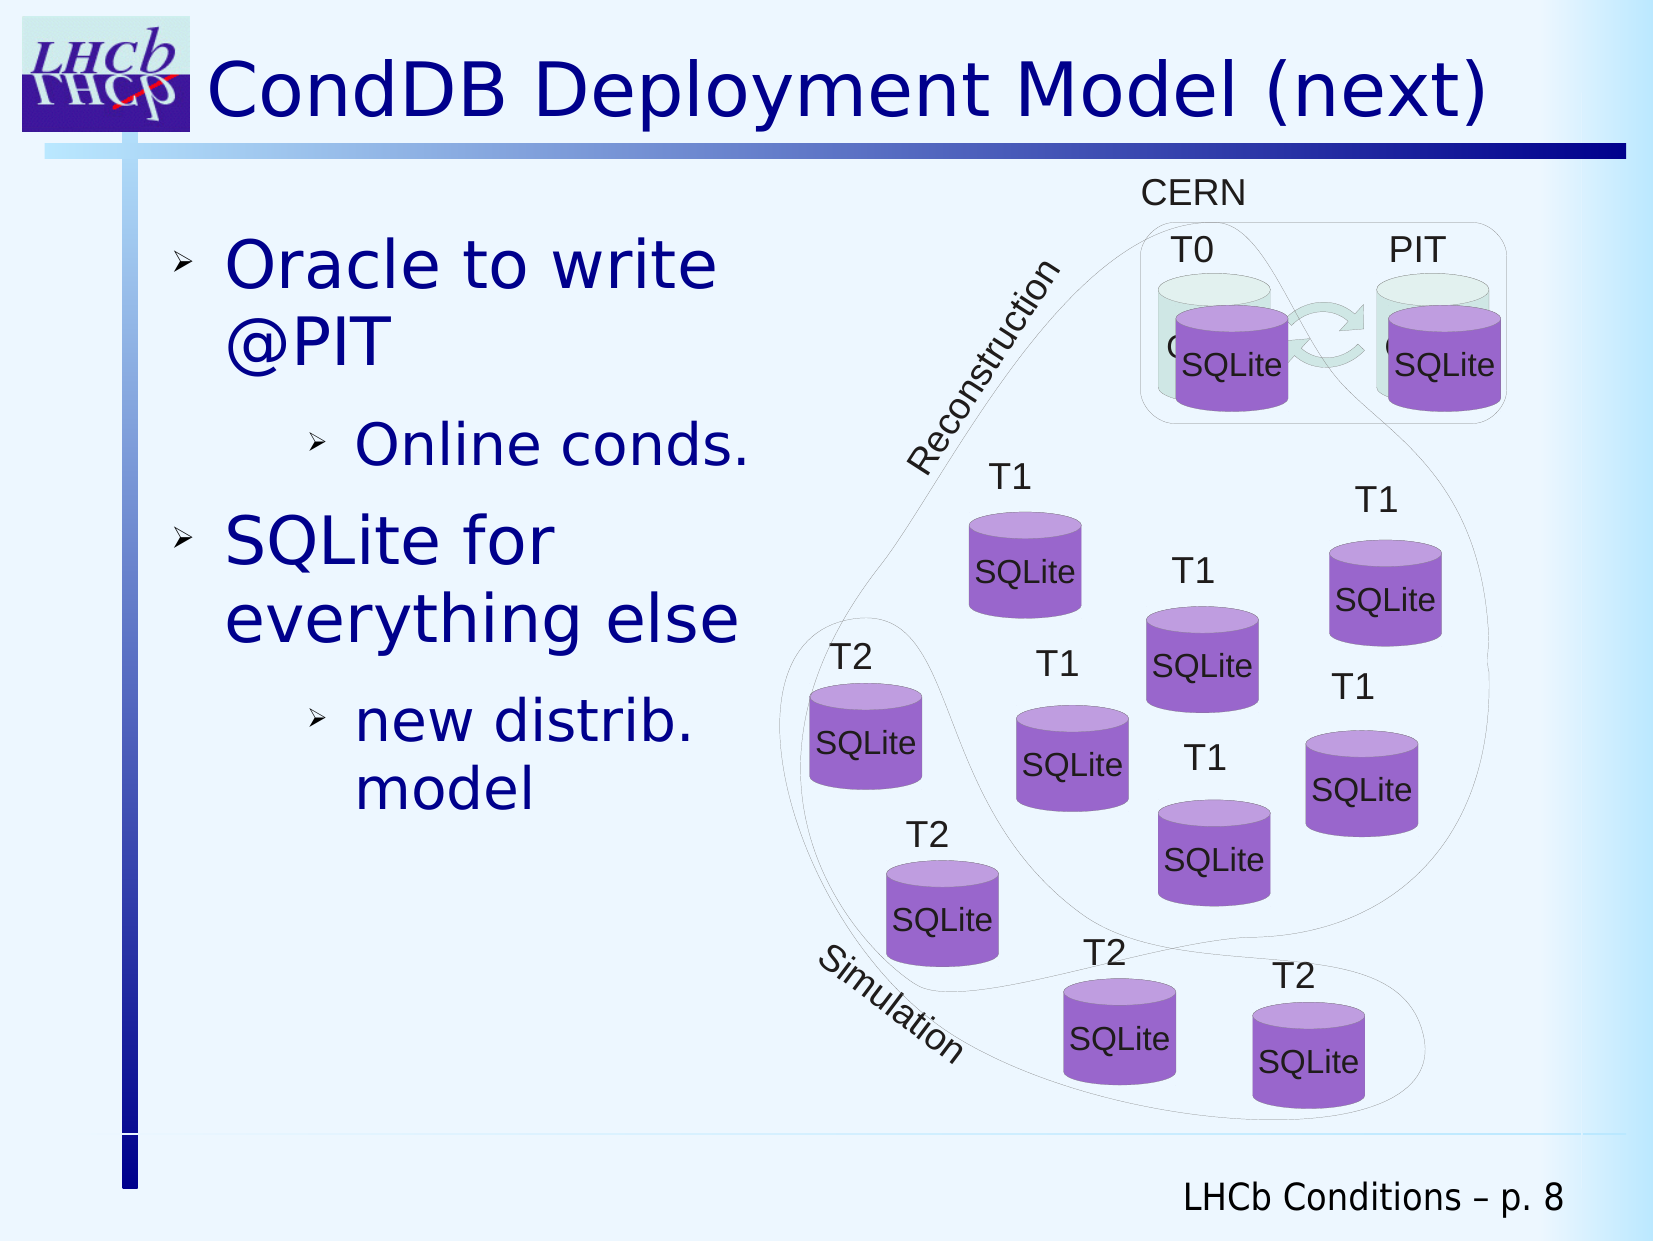

# CondDB Deployment Model (next)
Oracle to write @PIT
Online conds.
SQLite for everything else
new distrib. model